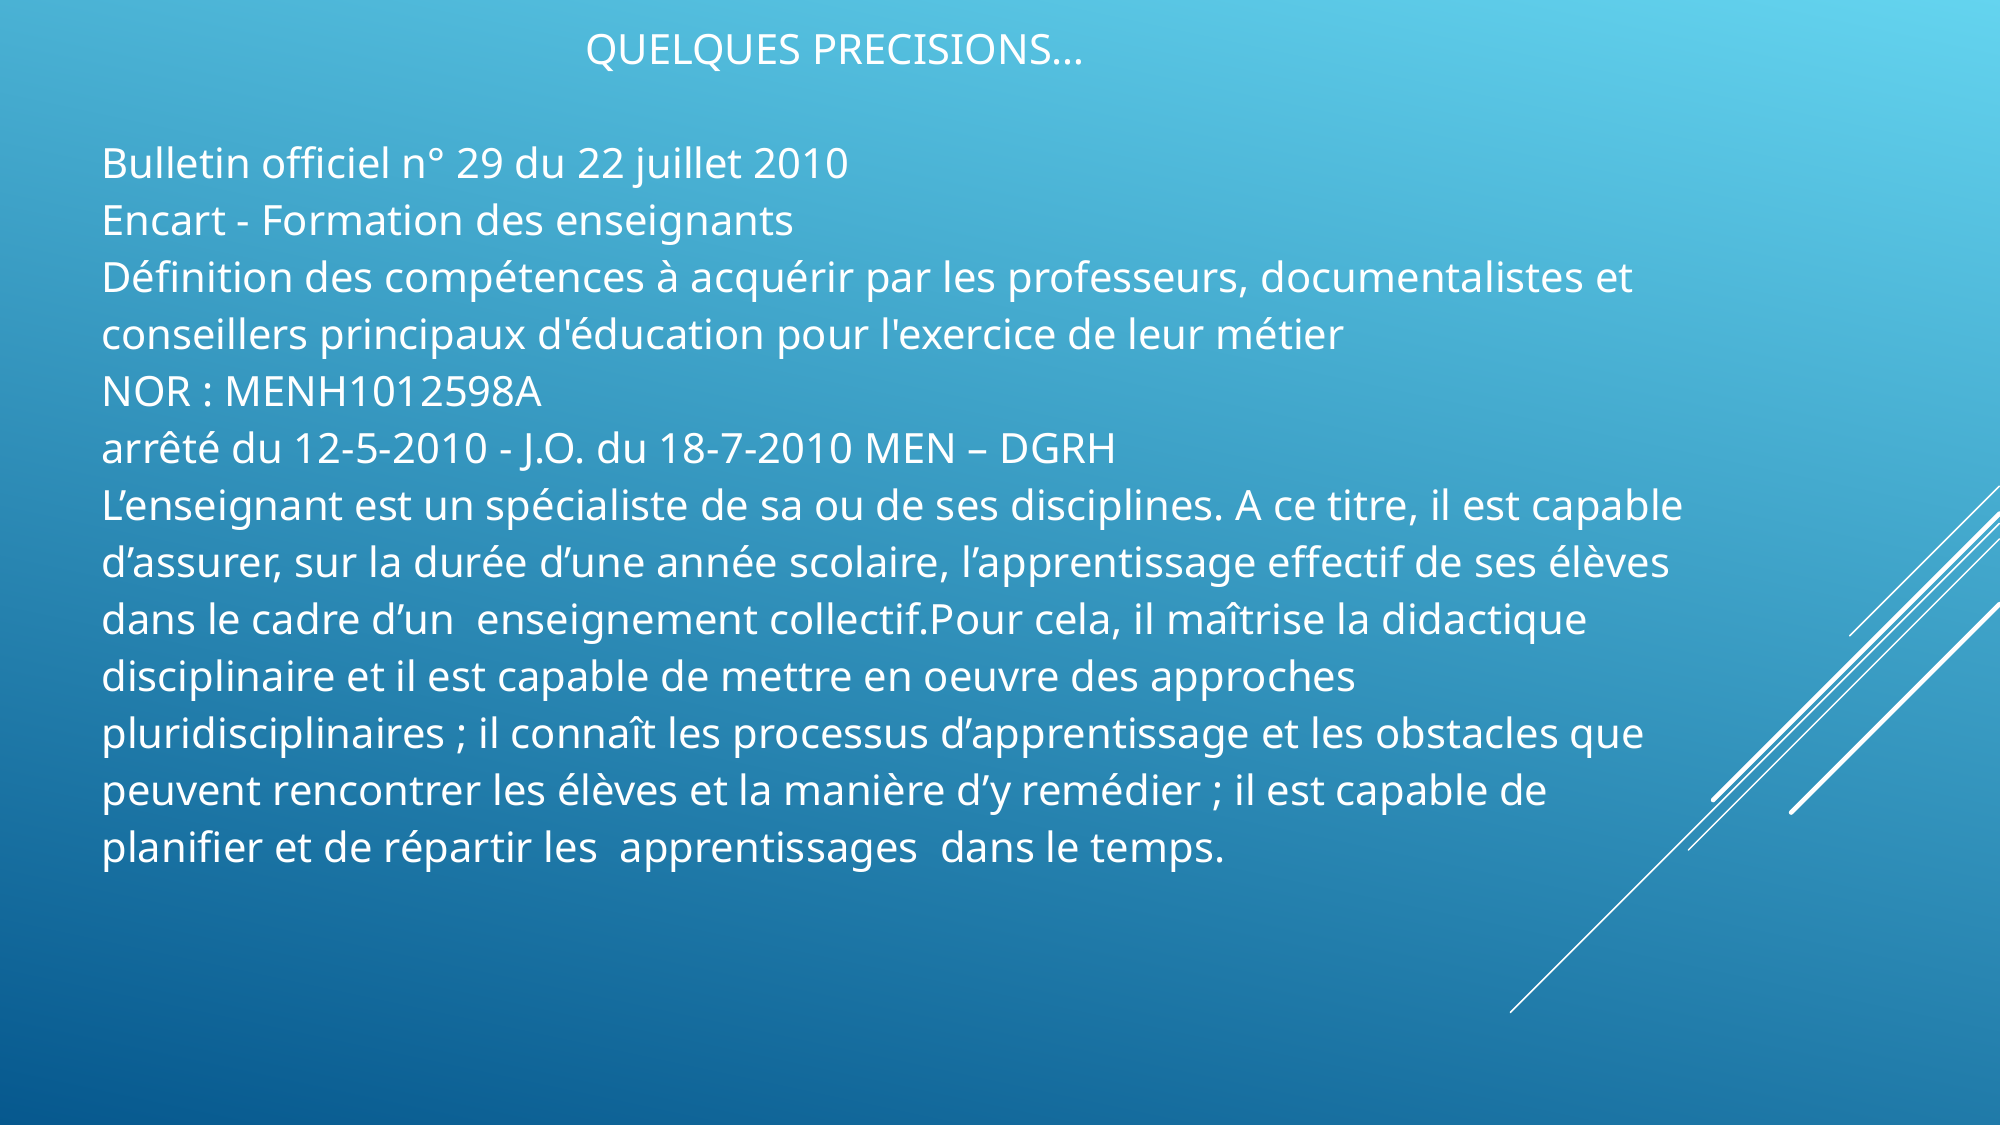

QUELQUES PRECISIONS…
Bulletin officiel n° 29 du 22 juillet 2010
Encart - Formation des enseignants
Définition des compétences à acquérir par les professeurs, documentalistes et conseillers principaux d'éducation pour l'exercice de leur métier
NOR : MENH1012598A
arrêté du 12-5-2010 - J.O. du 18-7-2010 MEN – DGRH
L’enseignant est un spécialiste de sa ou de ses disciplines. A ce titre, il est capable d’assurer, sur la durée d’une année scolaire, l’apprentissage effectif de ses élèves dans le cadre d’un enseignement collectif.Pour cela, il maîtrise la didactique disciplinaire et il est capable de mettre en oeuvre des approches pluridisciplinaires ; il connaît les processus d’apprentissage et les obstacles que peuvent rencontrer les élèves et la manière d’y remédier ; il est capable de planifier et de répartir les apprentissages dans le temps.